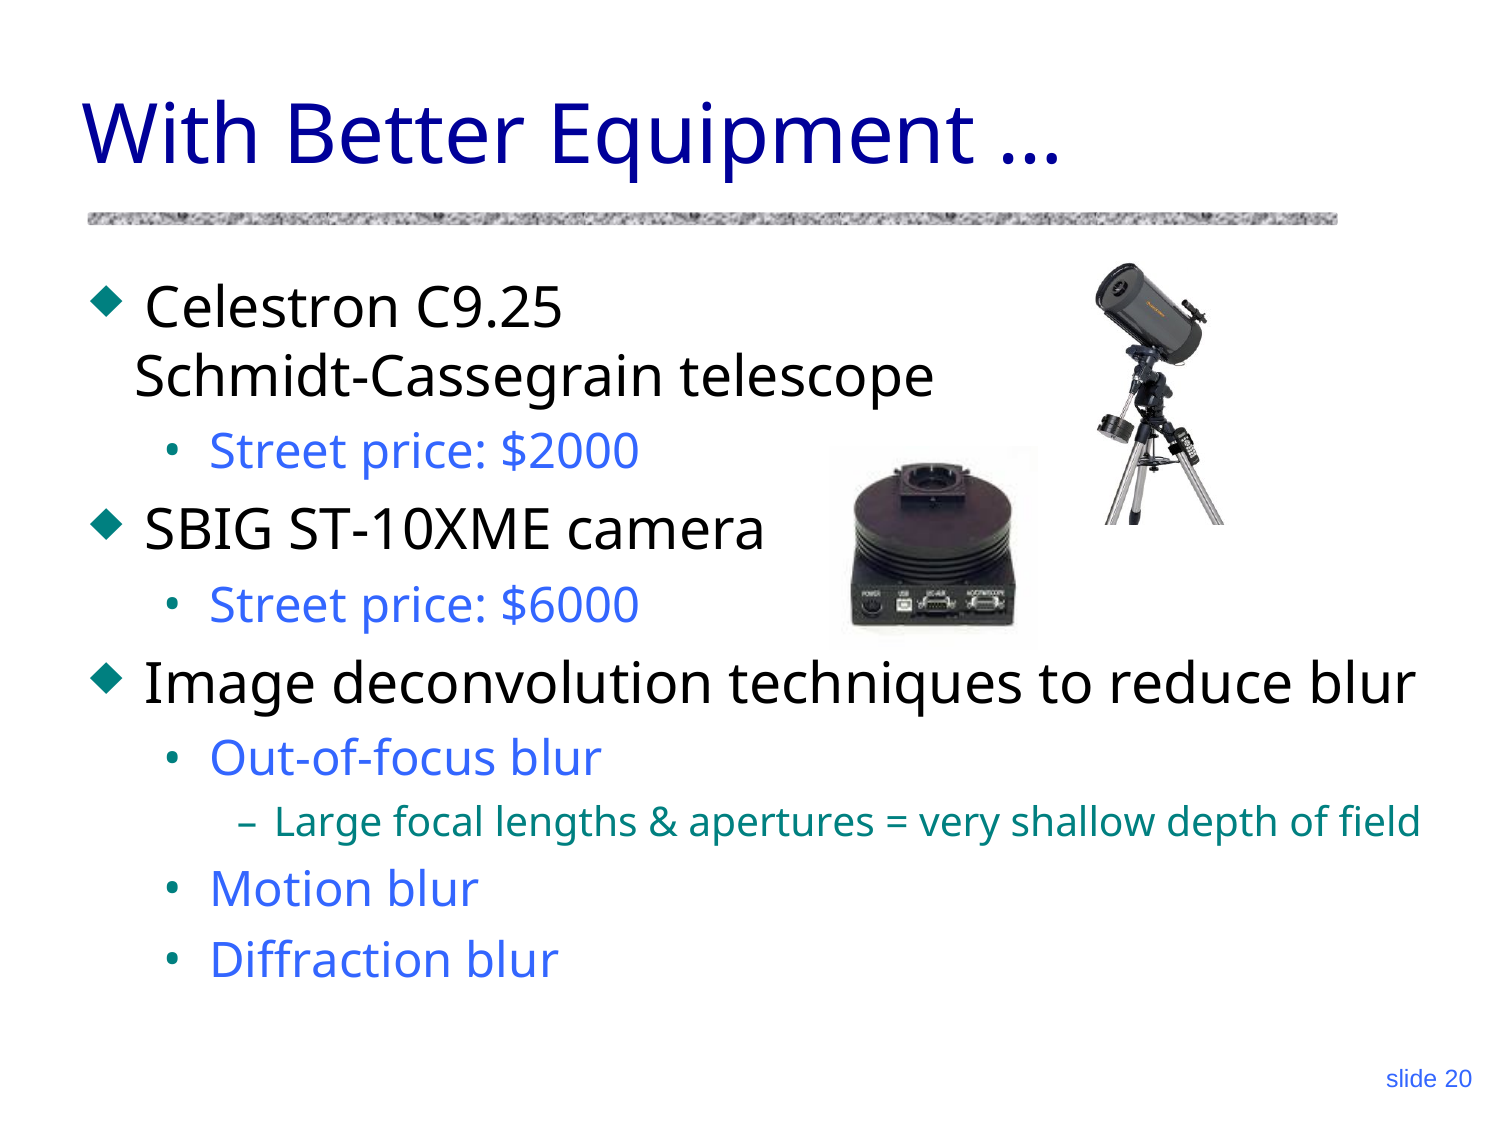

# With Better Equipment …
Celestron C9.25
 Schmidt-Cassegrain telescope
Street price: $2000
SBIG ST-10XME camera
Street price: $6000
Image deconvolution techniques to reduce blur
Out-of-focus blur
Large focal lengths & apertures = very shallow depth of field
Motion blur
Diffraction blur
slide